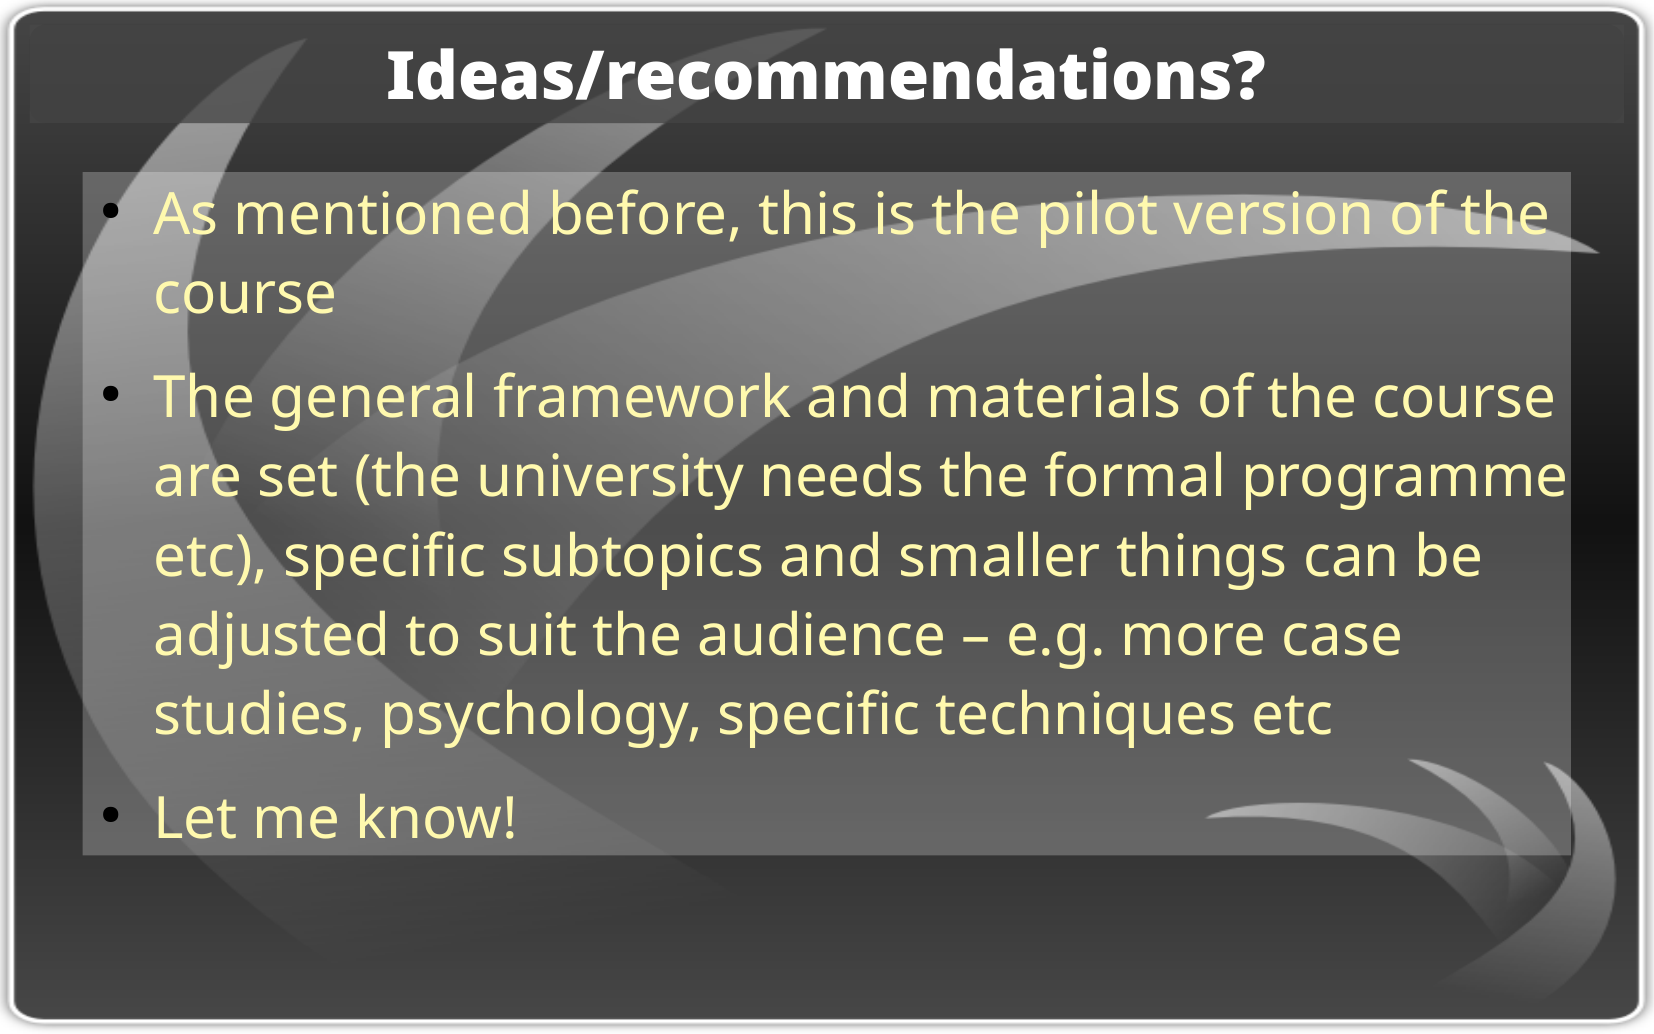

# Ideas/recommendations?
As mentioned before, this is the pilot version of the course
The general framework and materials of the course are set (the university needs the formal programme etc), specific subtopics and smaller things can be adjusted to suit the audience – e.g. more case studies, psychology, specific techniques etc
Let me know!